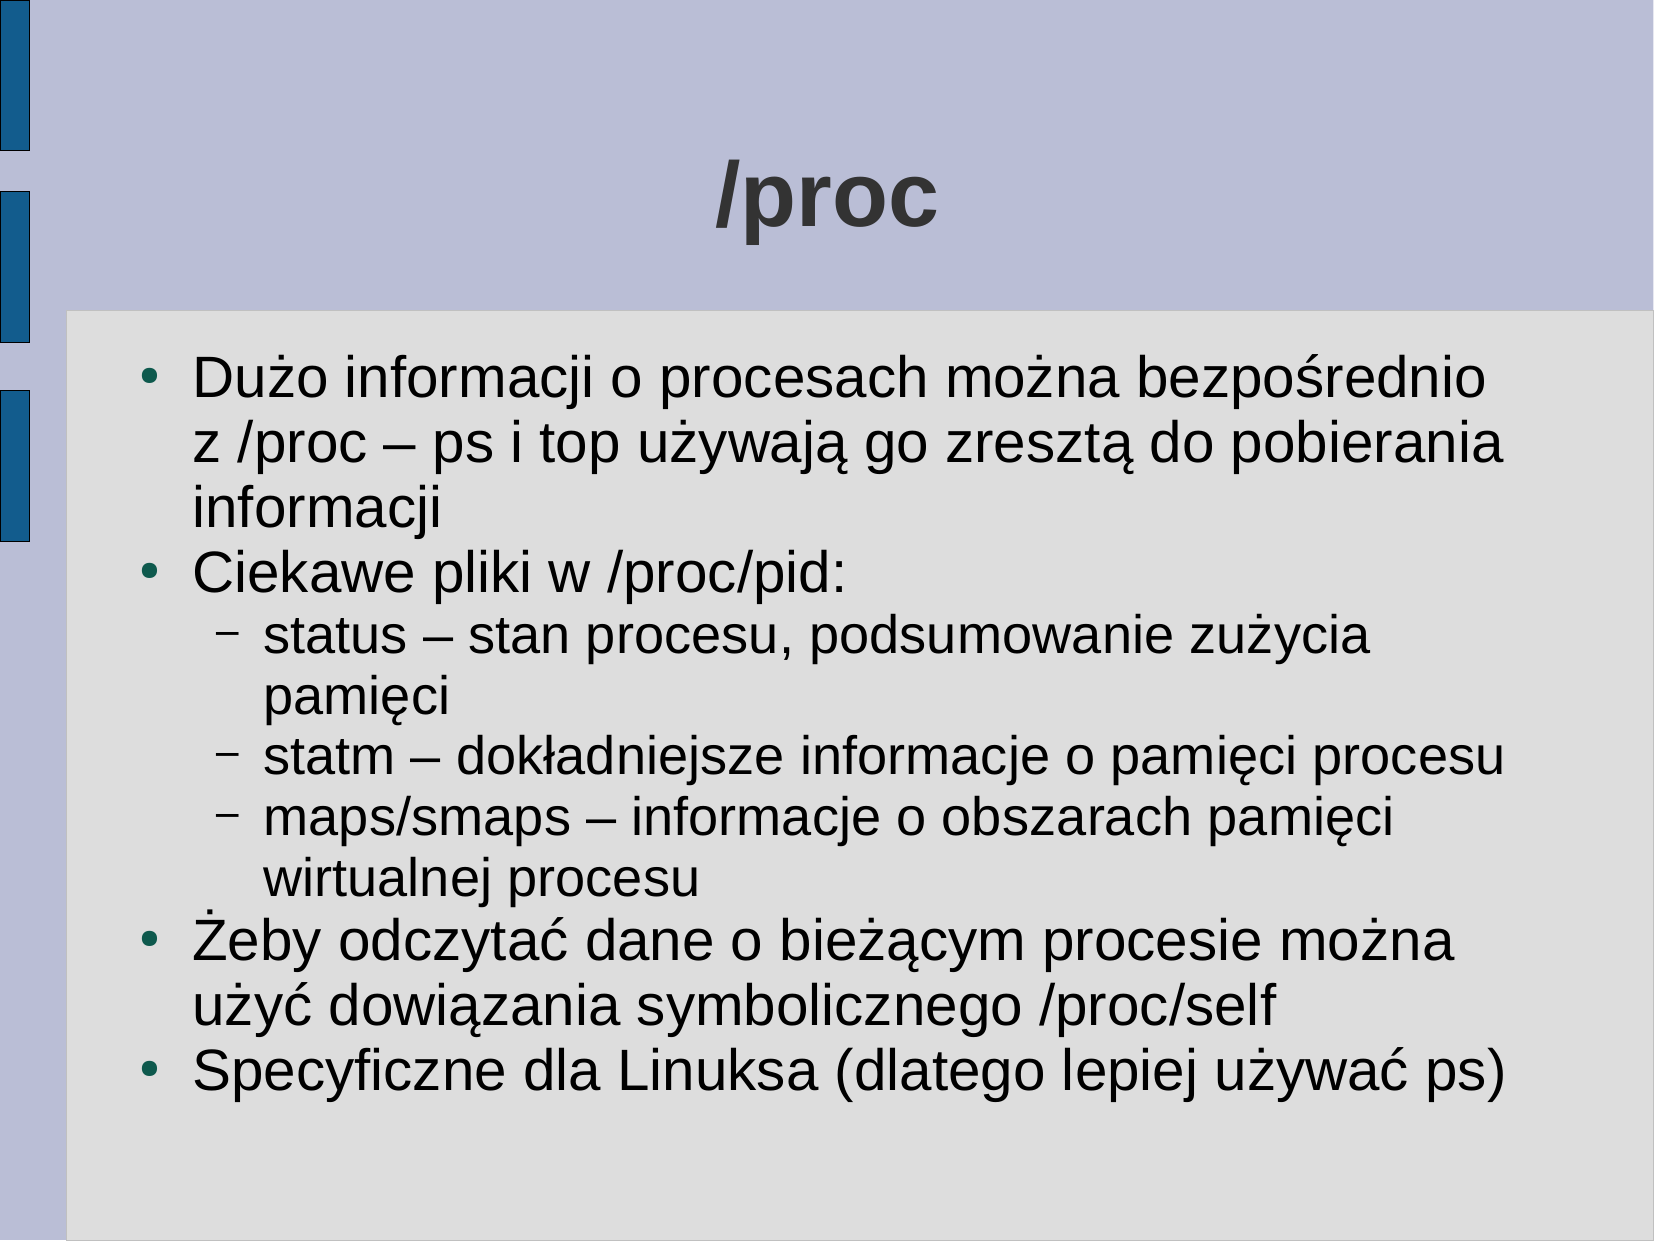

# /proc
Dużo informacji o procesach można bezpośrednio z /proc – ps i top używają go zresztą do pobierania informacji
Ciekawe pliki w /proc/pid:
status – stan procesu, podsumowanie zużycia pamięci
statm – dokładniejsze informacje o pamięci procesu
maps/smaps – informacje o obszarach pamięci wirtualnej procesu
Żeby odczytać dane o bieżącym procesie można użyć dowiązania symbolicznego /proc/self
Specyficzne dla Linuksa (dlatego lepiej używać ps)